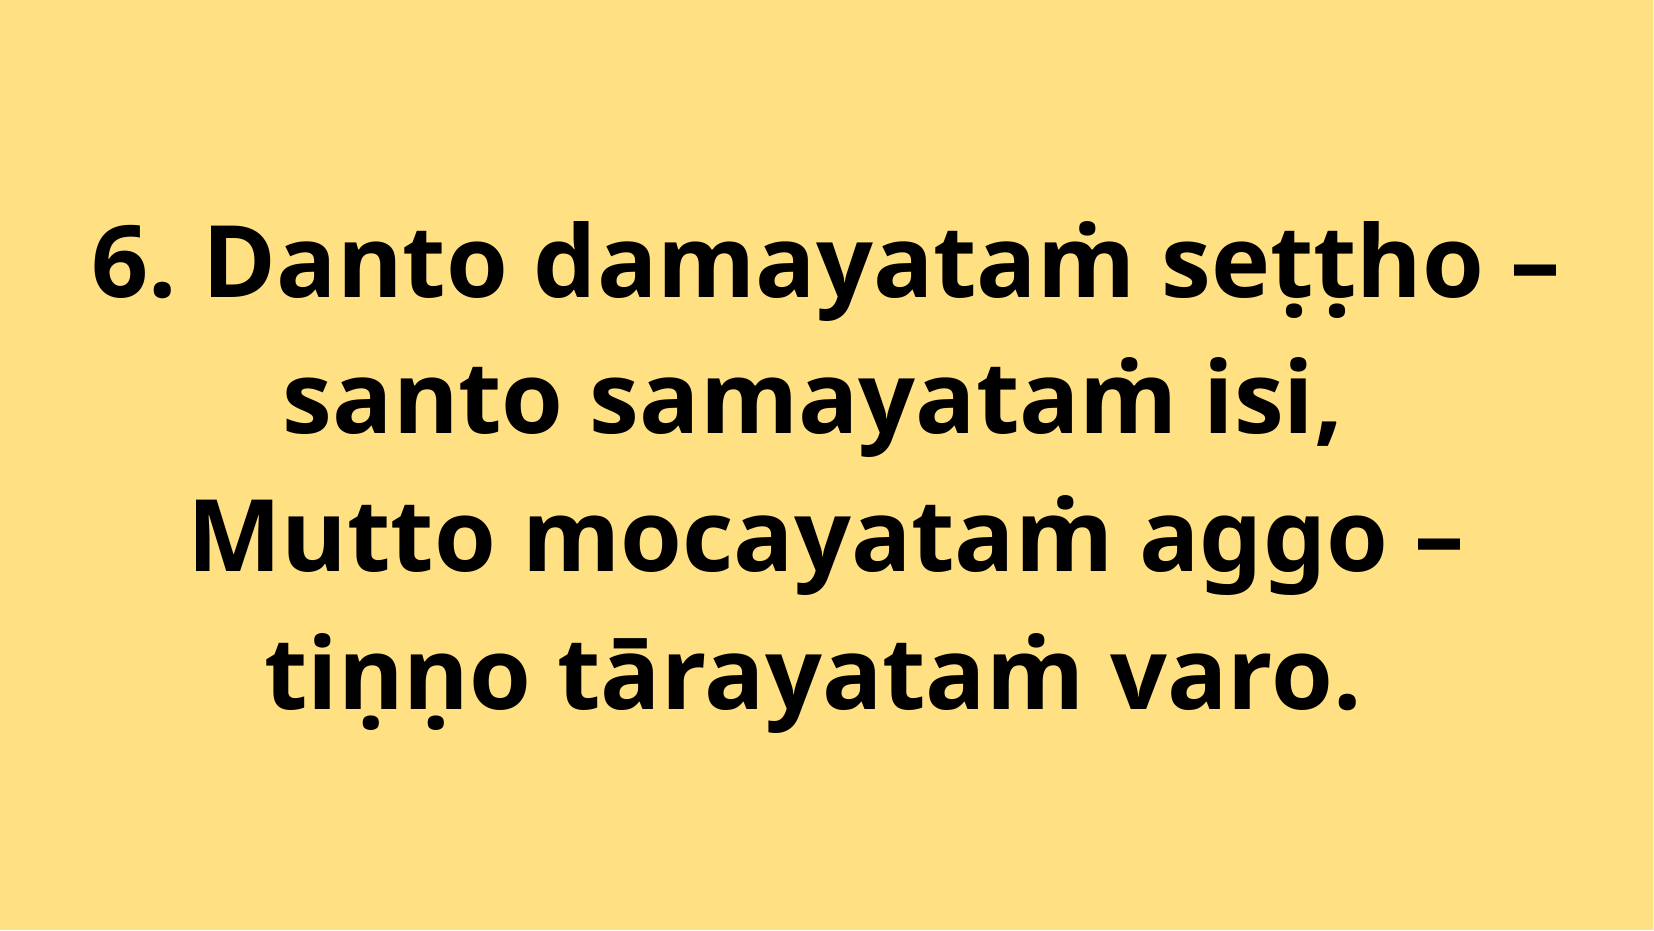

# 6. Danto damayataṁ seṭṭho – santo samayataṁ isi,
Mutto mocayataṁ aggo –
tiṇṇo tārayataṁ varo.